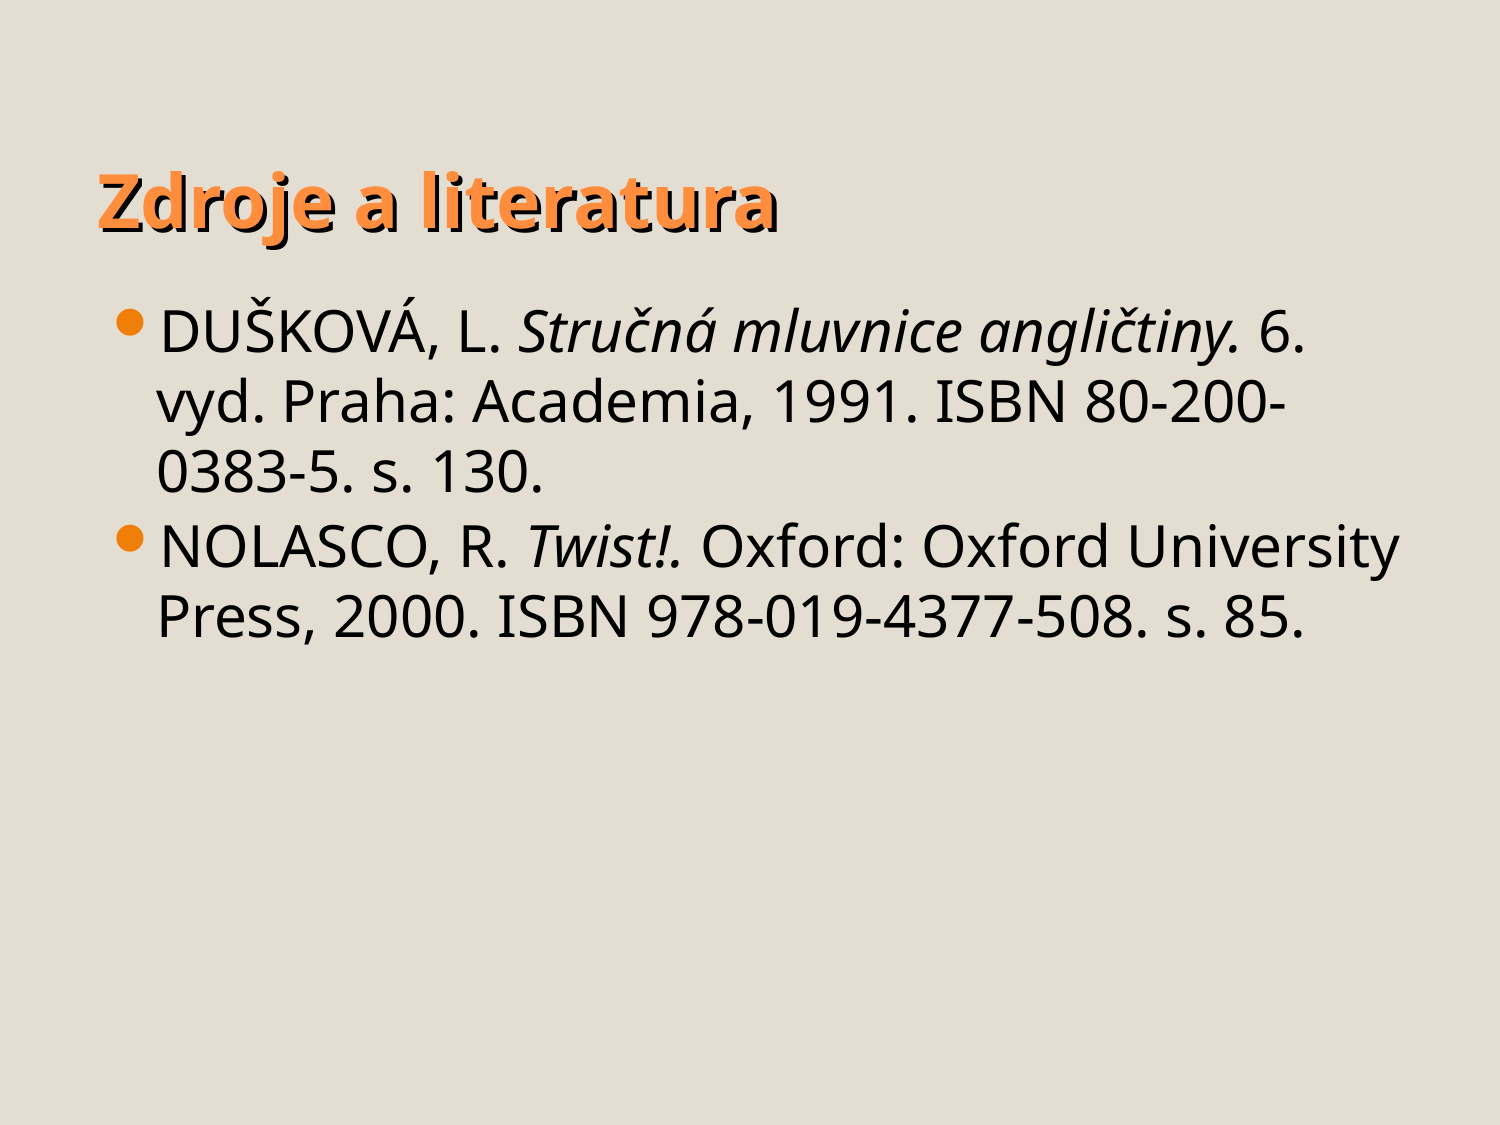

# Zdroje a literatura
DUŠKOVÁ, L. Stručná mluvnice angličtiny. 6. vyd. Praha: Academia, 1991. ISBN 80-200-0383-5. s. 130.
NOLASCO, R. Twist!. Oxford: Oxford University Press, 2000. ISBN 978-019-4377-508. s. 85.